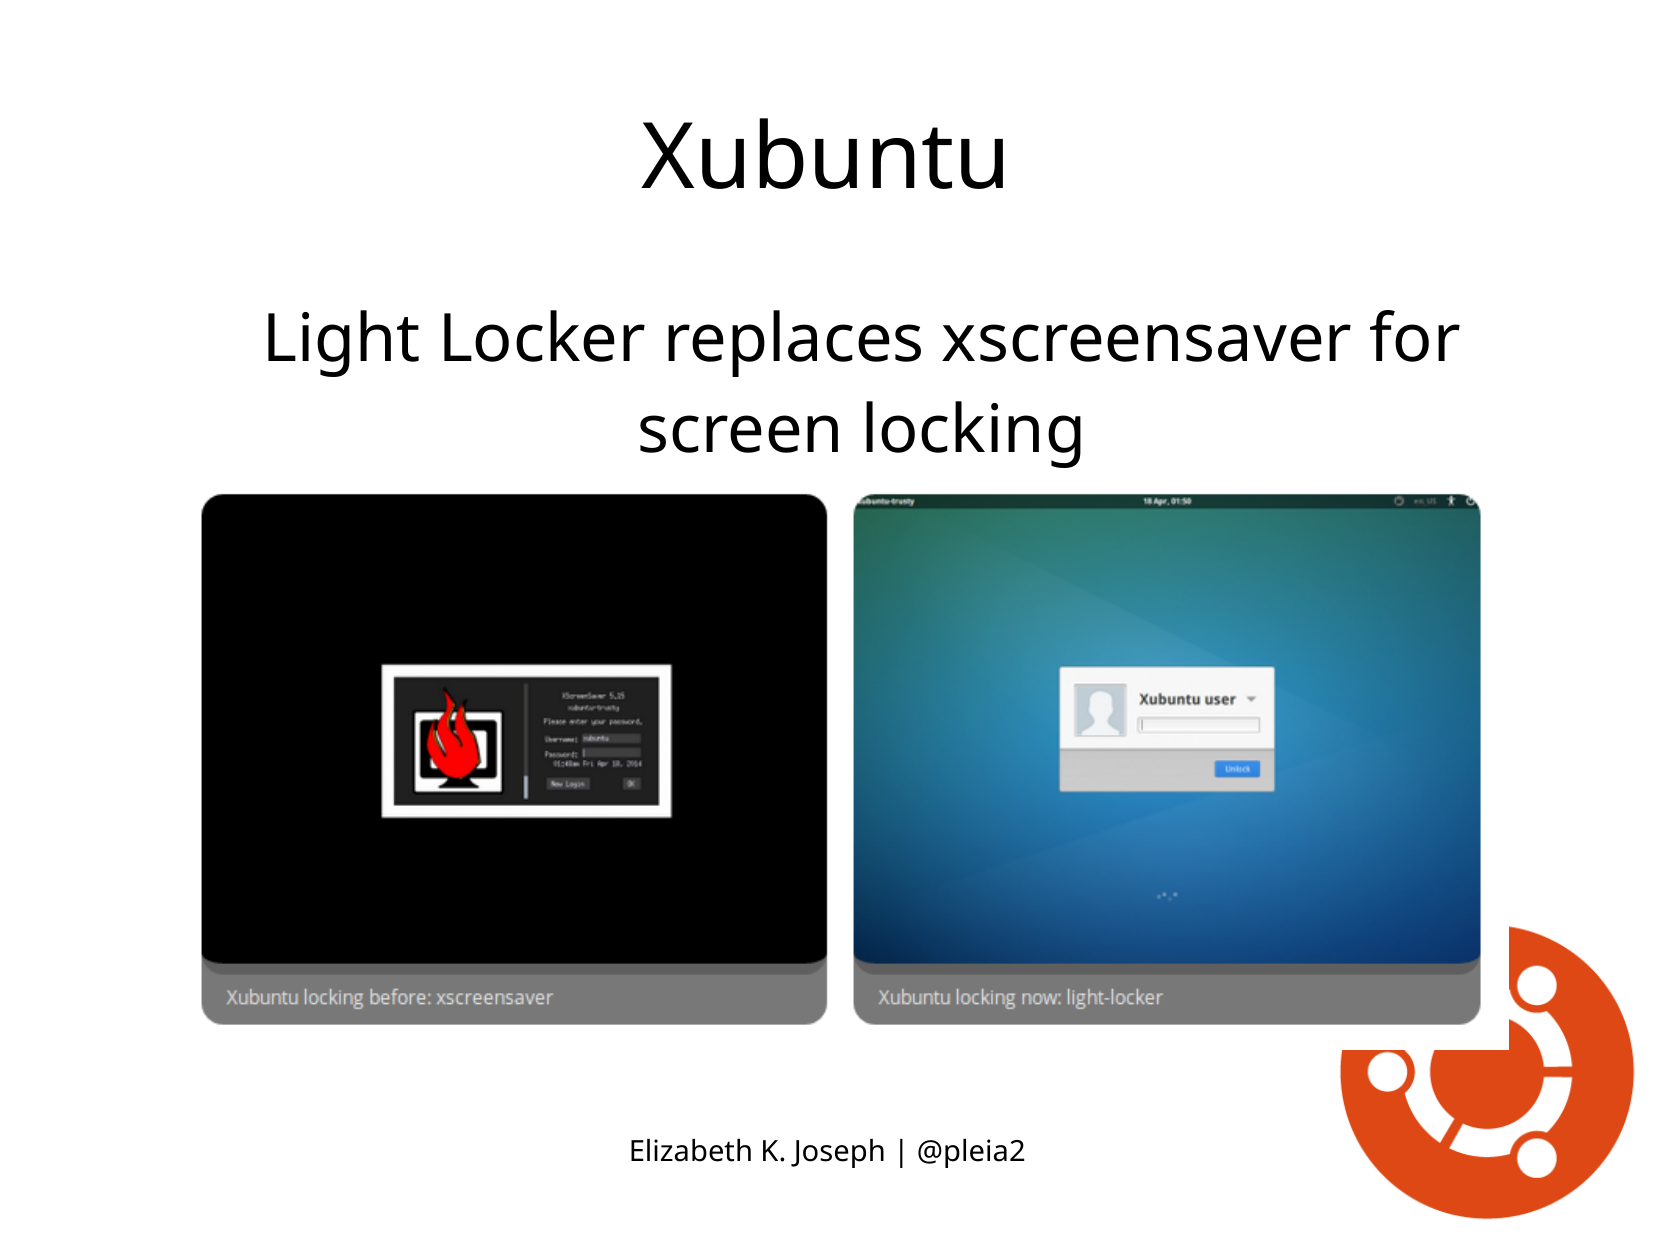

# Xubuntu
Light Locker replaces xscreensaver for screen locking
Elizabeth K. Joseph | @pleia2